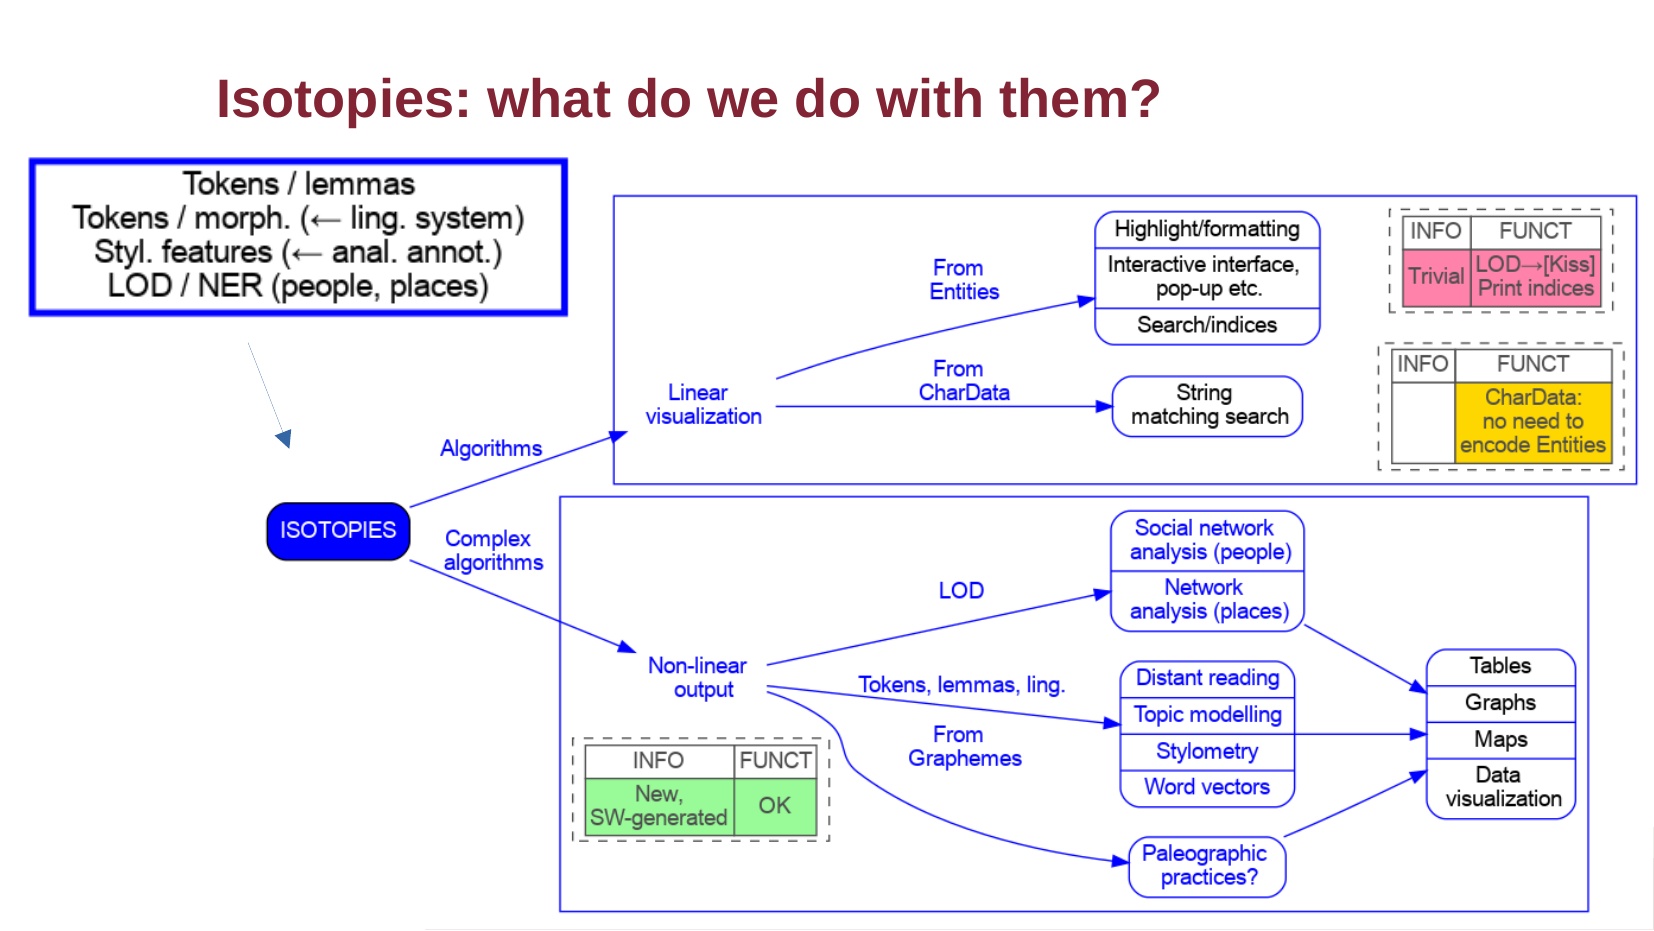

# Isotopies: what do we do with them?